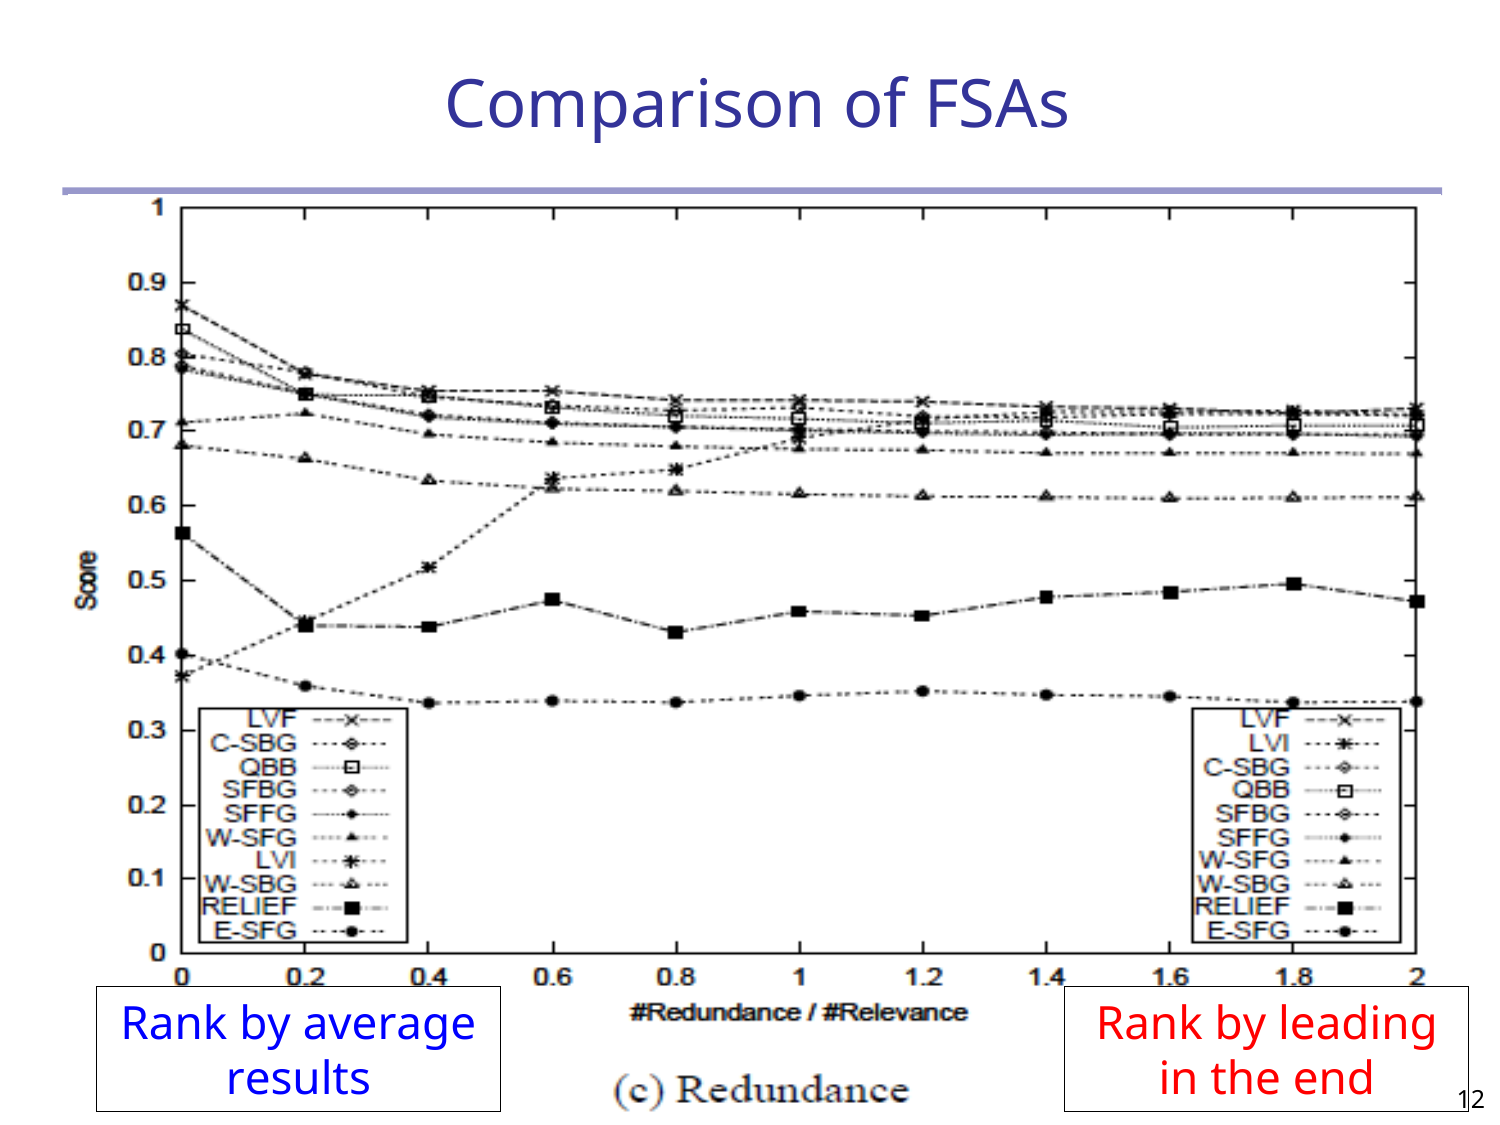

# Comparison of FSAs
Rank by average results
Rank by leading in the end